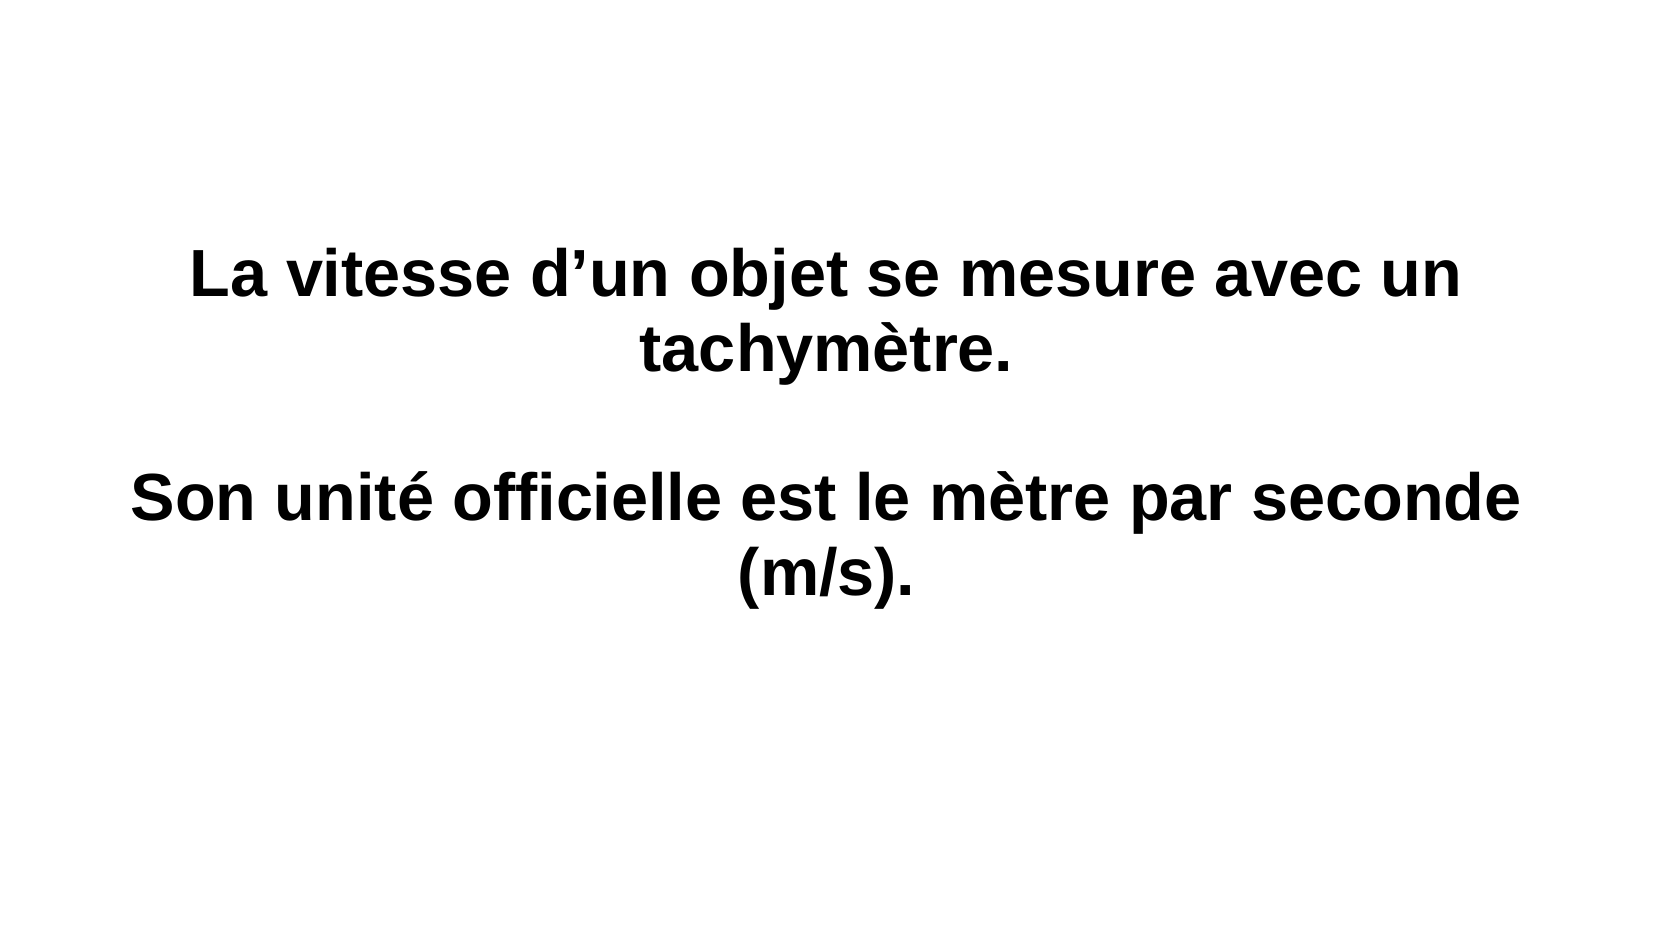

# La vitesse d’un objet se mesure avec un tachymètre.
Son unité officielle est le mètre par seconde (m/s).